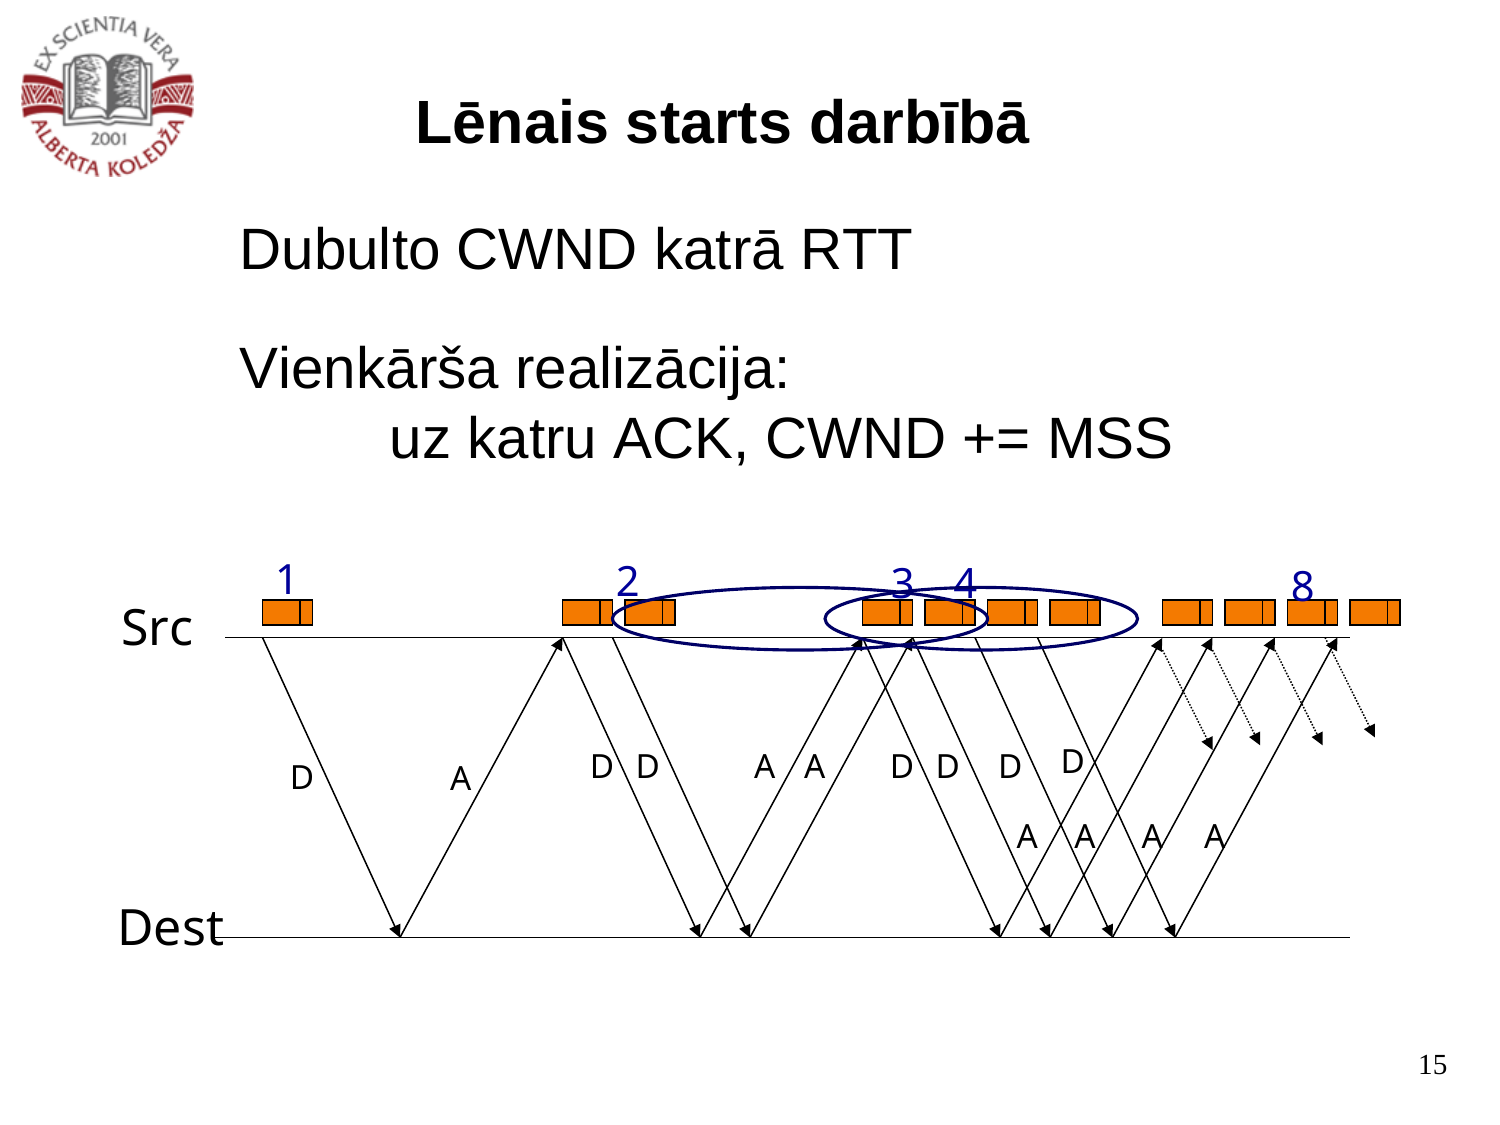

# Lēnais starts darbībā
Dubulto CWND katrā RTT
Vienkārša realizācija:
	uz katru ACK, CWND += MSS
1
2
3
4
8
A
A
A
A
Src
A
A
A
D
D
D
D
D
D
D
Dest